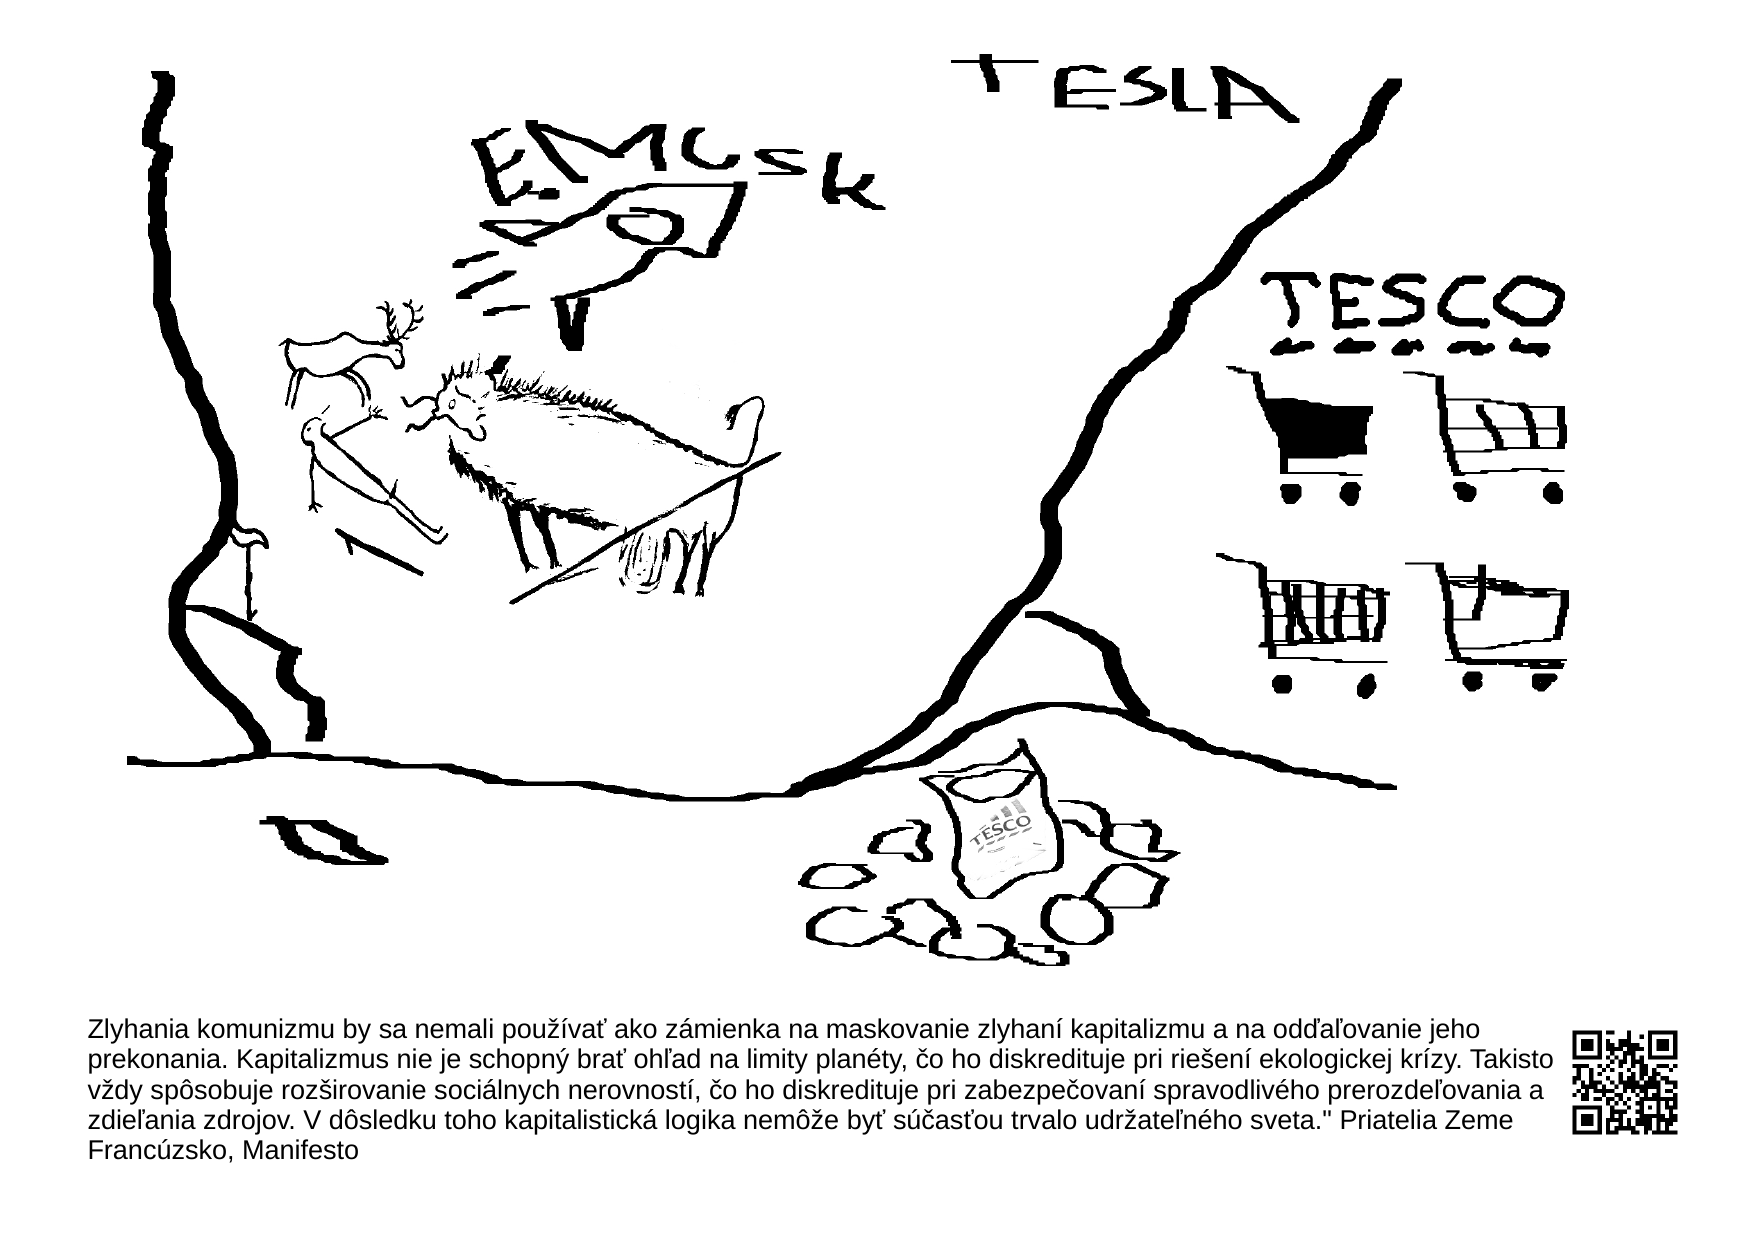

# Zlyhania komunizmu by sa nemali používať ako zámienka na maskovanie zlyhaní kapitalizmu a na odďaľovanie jeho prekonania. Kapitalizmus nie je schopný brať ohľad na limity planéty, čo ho diskredituje pri riešení ekologickej krízy. Takisto vždy spôsobuje rozširovanie sociálnych nerovností, čo ho diskredituje pri zabezpečovaní spravodlivého prerozdeľovania a zdieľania zdrojov. V dôsledku toho kapitalistická logika nemôže byť súčasťou trvalo udržateľného sveta." Priatelia Zeme Francúzsko, Manifesto